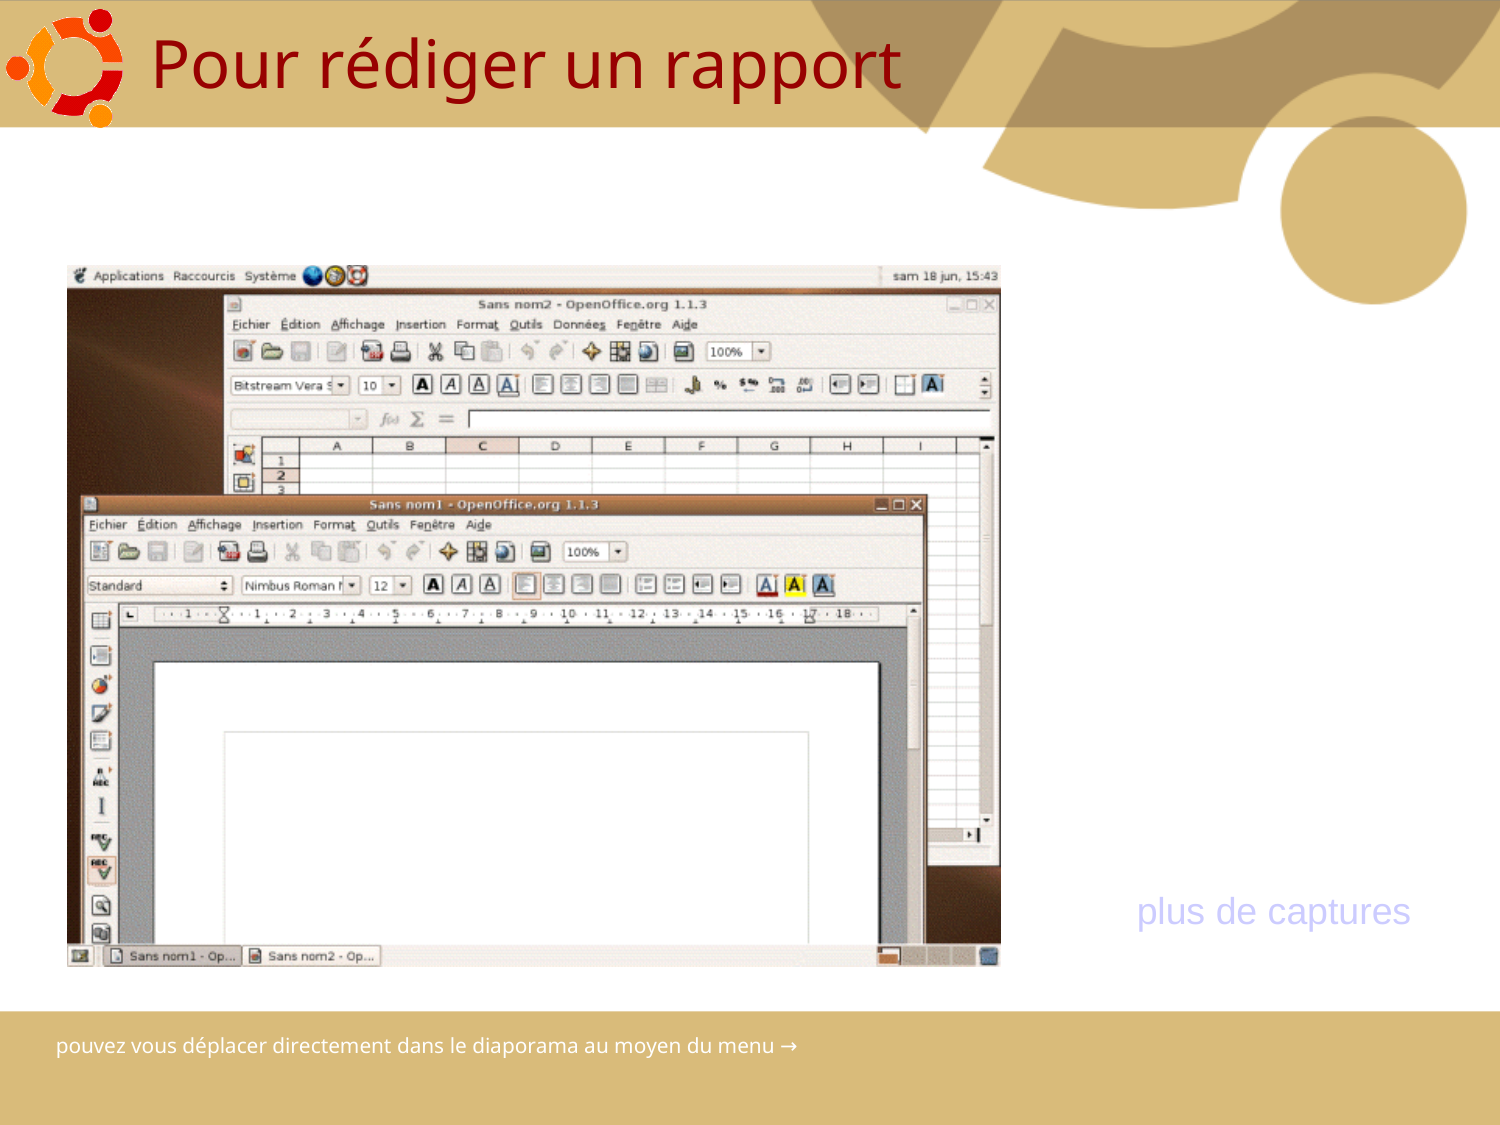

# Pour rédiger un rapport
plus de captures
pouvez vous déplacer directement dans le diaporama au moyen du menu →